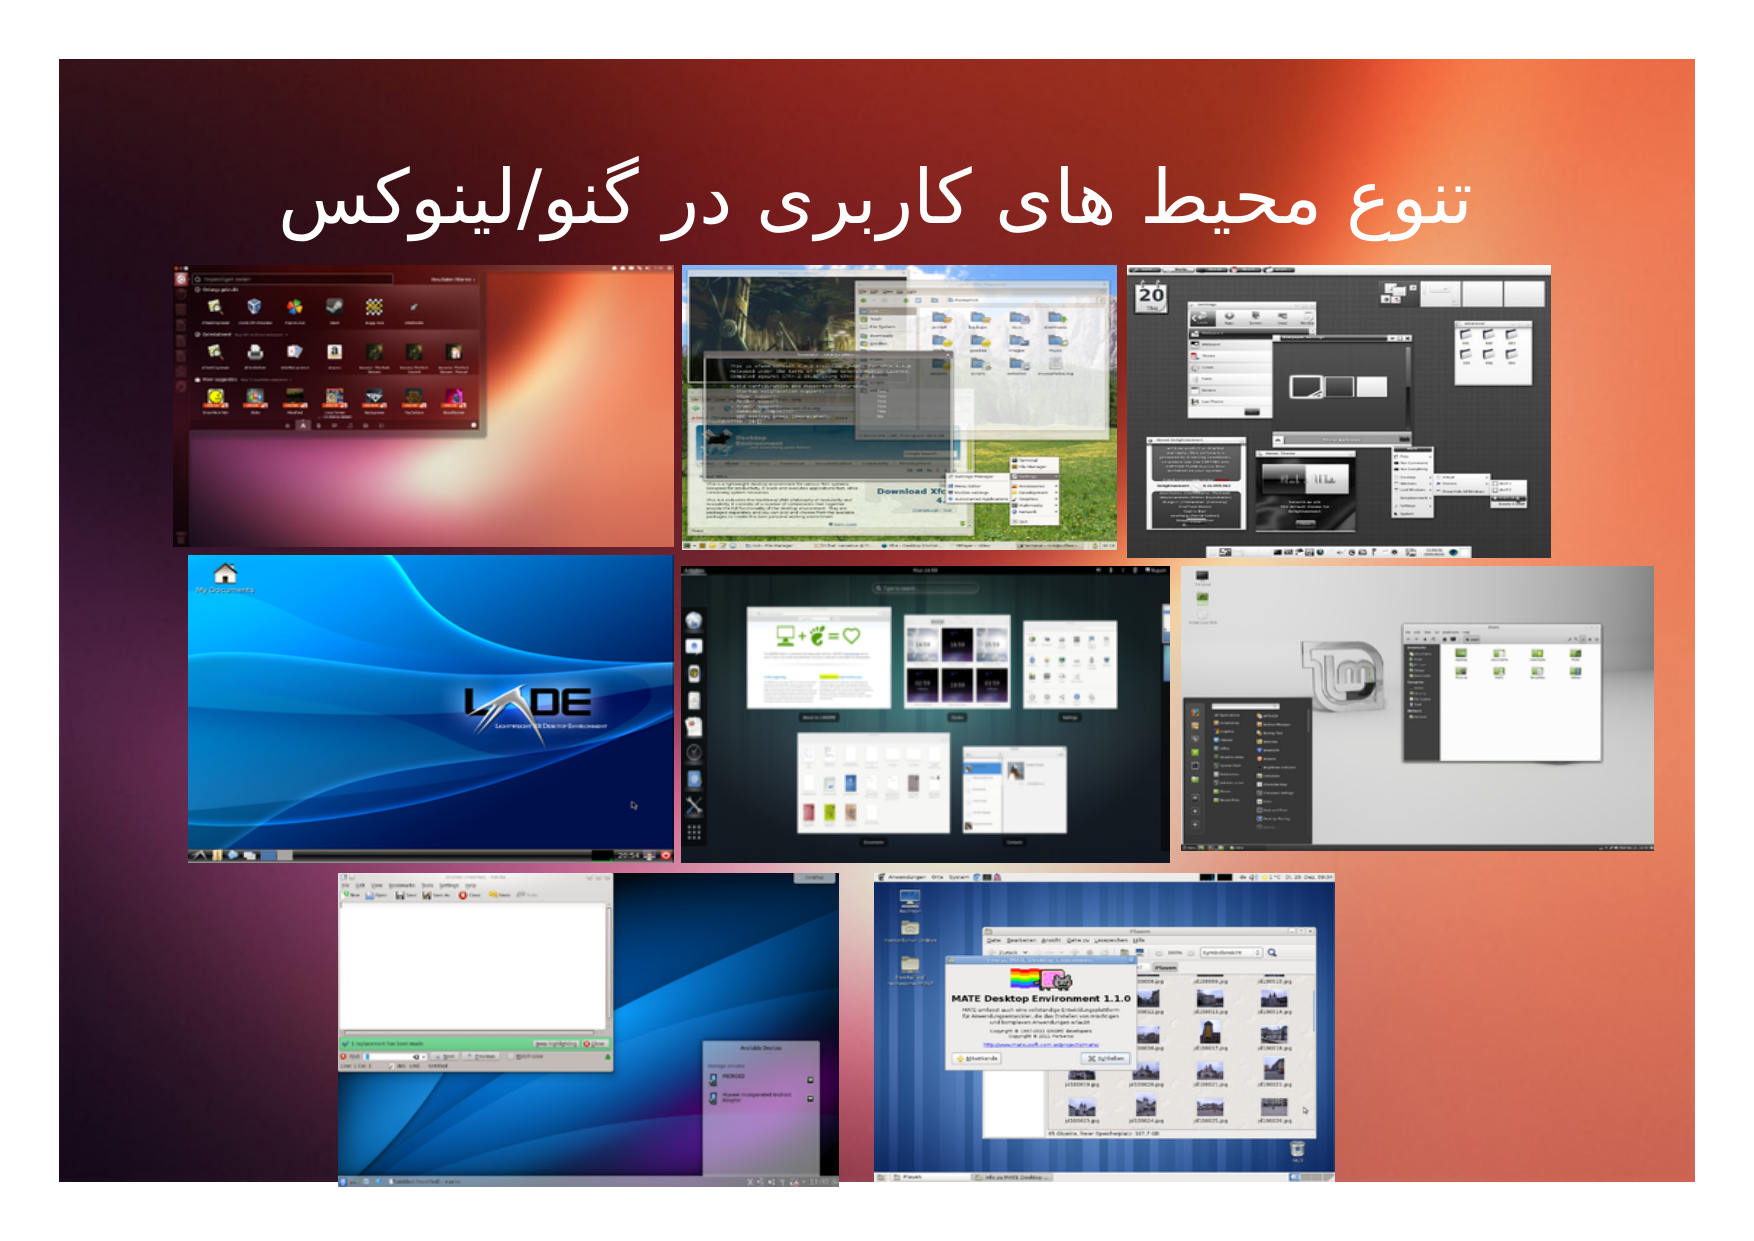

# تنوع محیط های کاربری در گنو/لینوکس